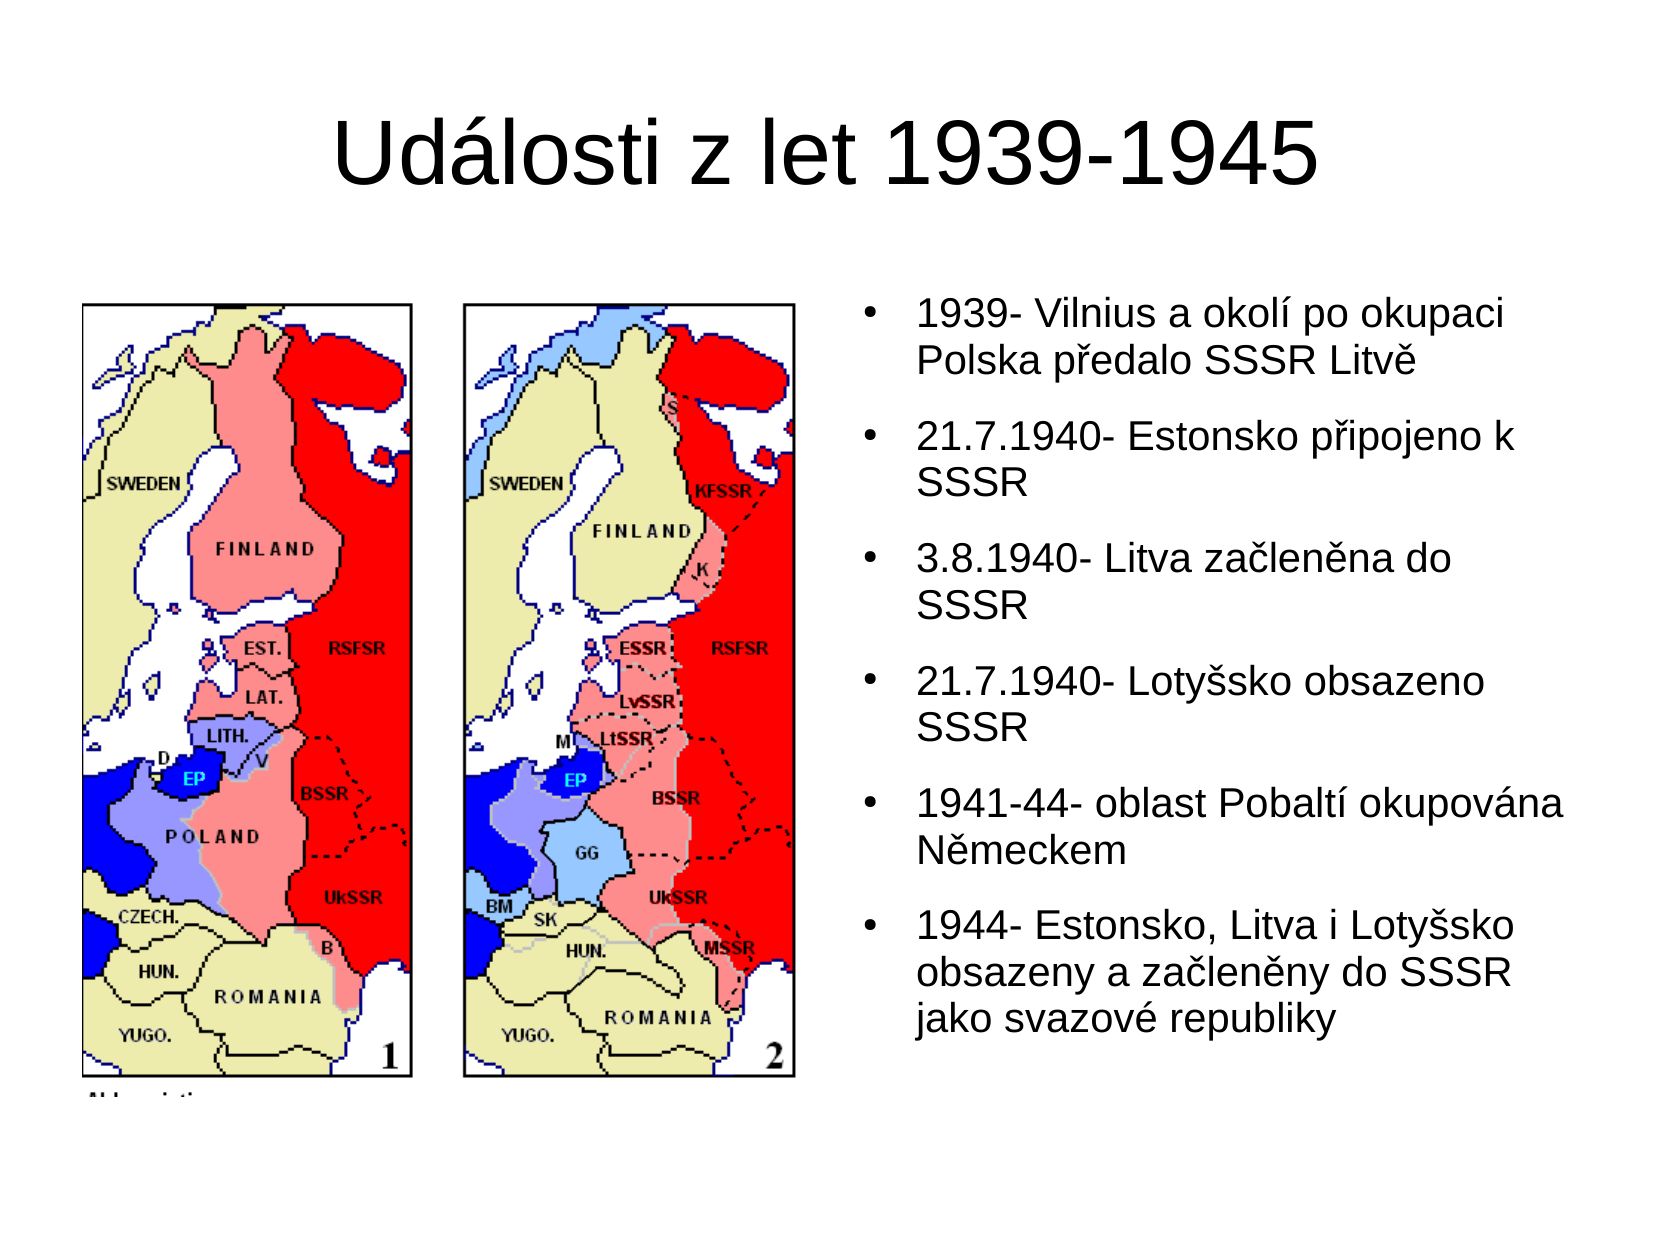

# Události z let 1939-1945
1939- Vilnius a okolí po okupaci Polska předalo SSSR Litvě
21.7.1940- Estonsko připojeno k SSSR
3.8.1940- Litva začleněna do SSSR
21.7.1940- Lotyšsko obsazeno SSSR
1941-44- oblast Pobaltí okupována Německem
1944- Estonsko, Litva i Lotyšsko obsazeny a začleněny do SSSR jako svazové republiky